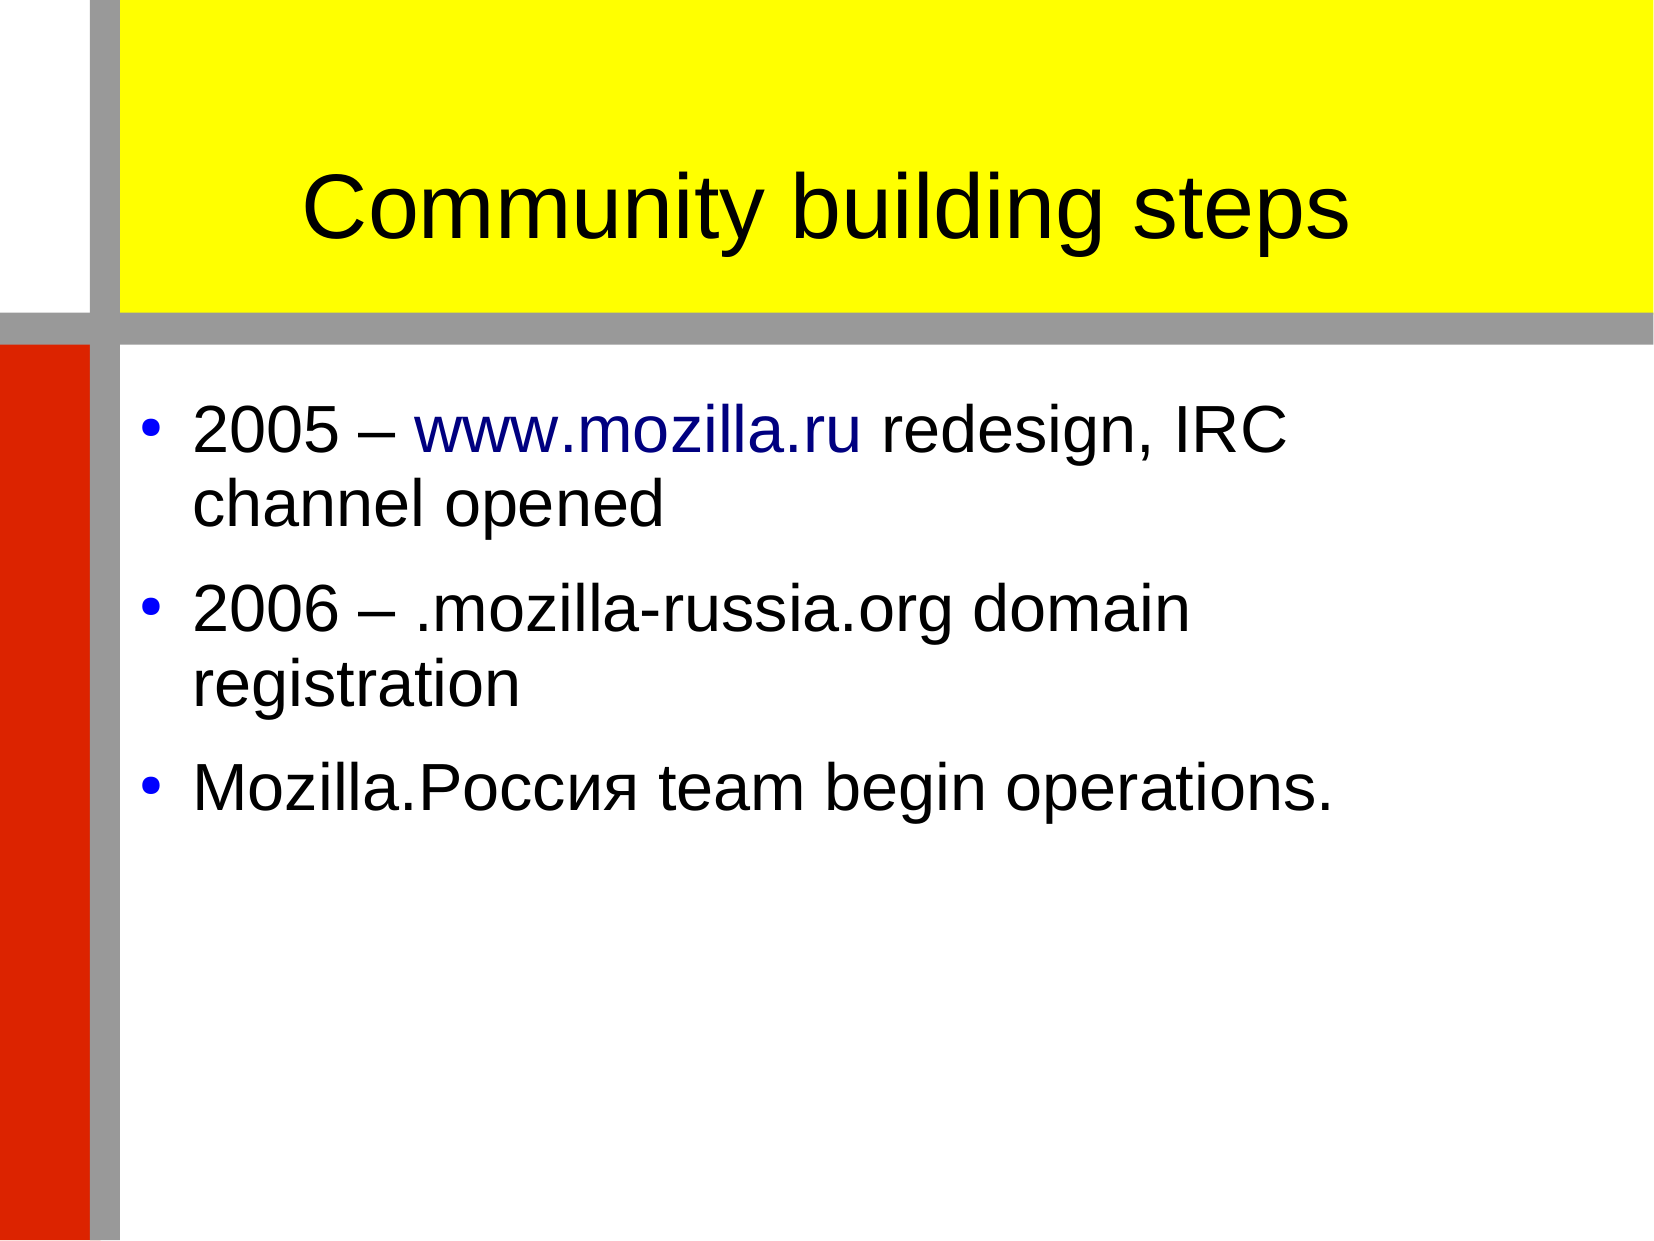

# Community building steps
2005 – www.mozilla.ru redesign, IRC channel opened
2006 – .mozilla-russia.org domain registration
Mozilla.Россия team begin operations.